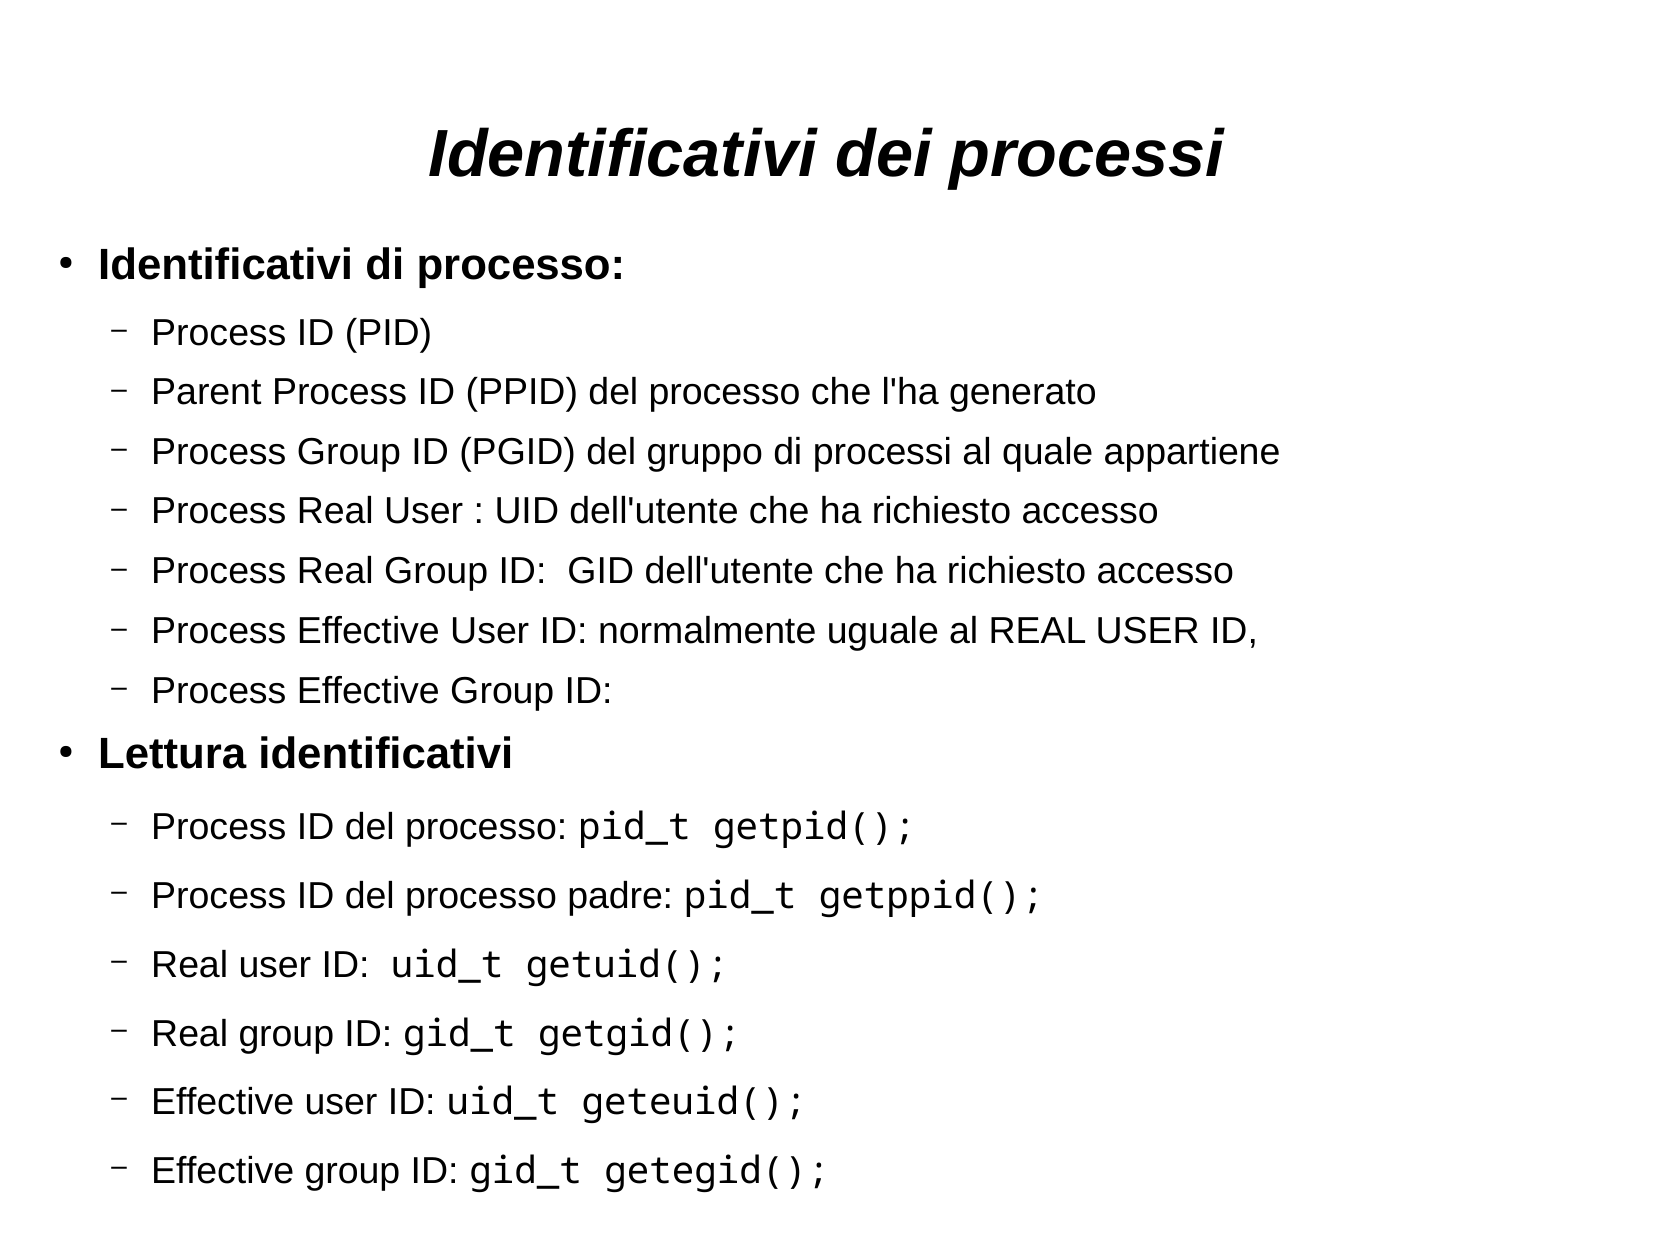

# Identificativi dei processi
Identificativi di processo:
Process ID (PID)
Parent Process ID (PPID) del processo che l'ha generato
Process Group ID (PGID) del gruppo di processi al quale appartiene
Process Real User : UID dell'utente che ha richiesto accesso
Process Real Group ID: GID dell'utente che ha richiesto accesso
Process Effective User ID: normalmente uguale al REAL USER ID,
Process Effective Group ID:
Lettura identificativi
Process ID del processo: pid_t getpid();
Process ID del processo padre: pid_t getppid();
Real user ID: uid_t getuid();
Real group ID: gid_t getgid();
Effective user ID: uid_t geteuid();
Effective group ID: gid_t getegid();